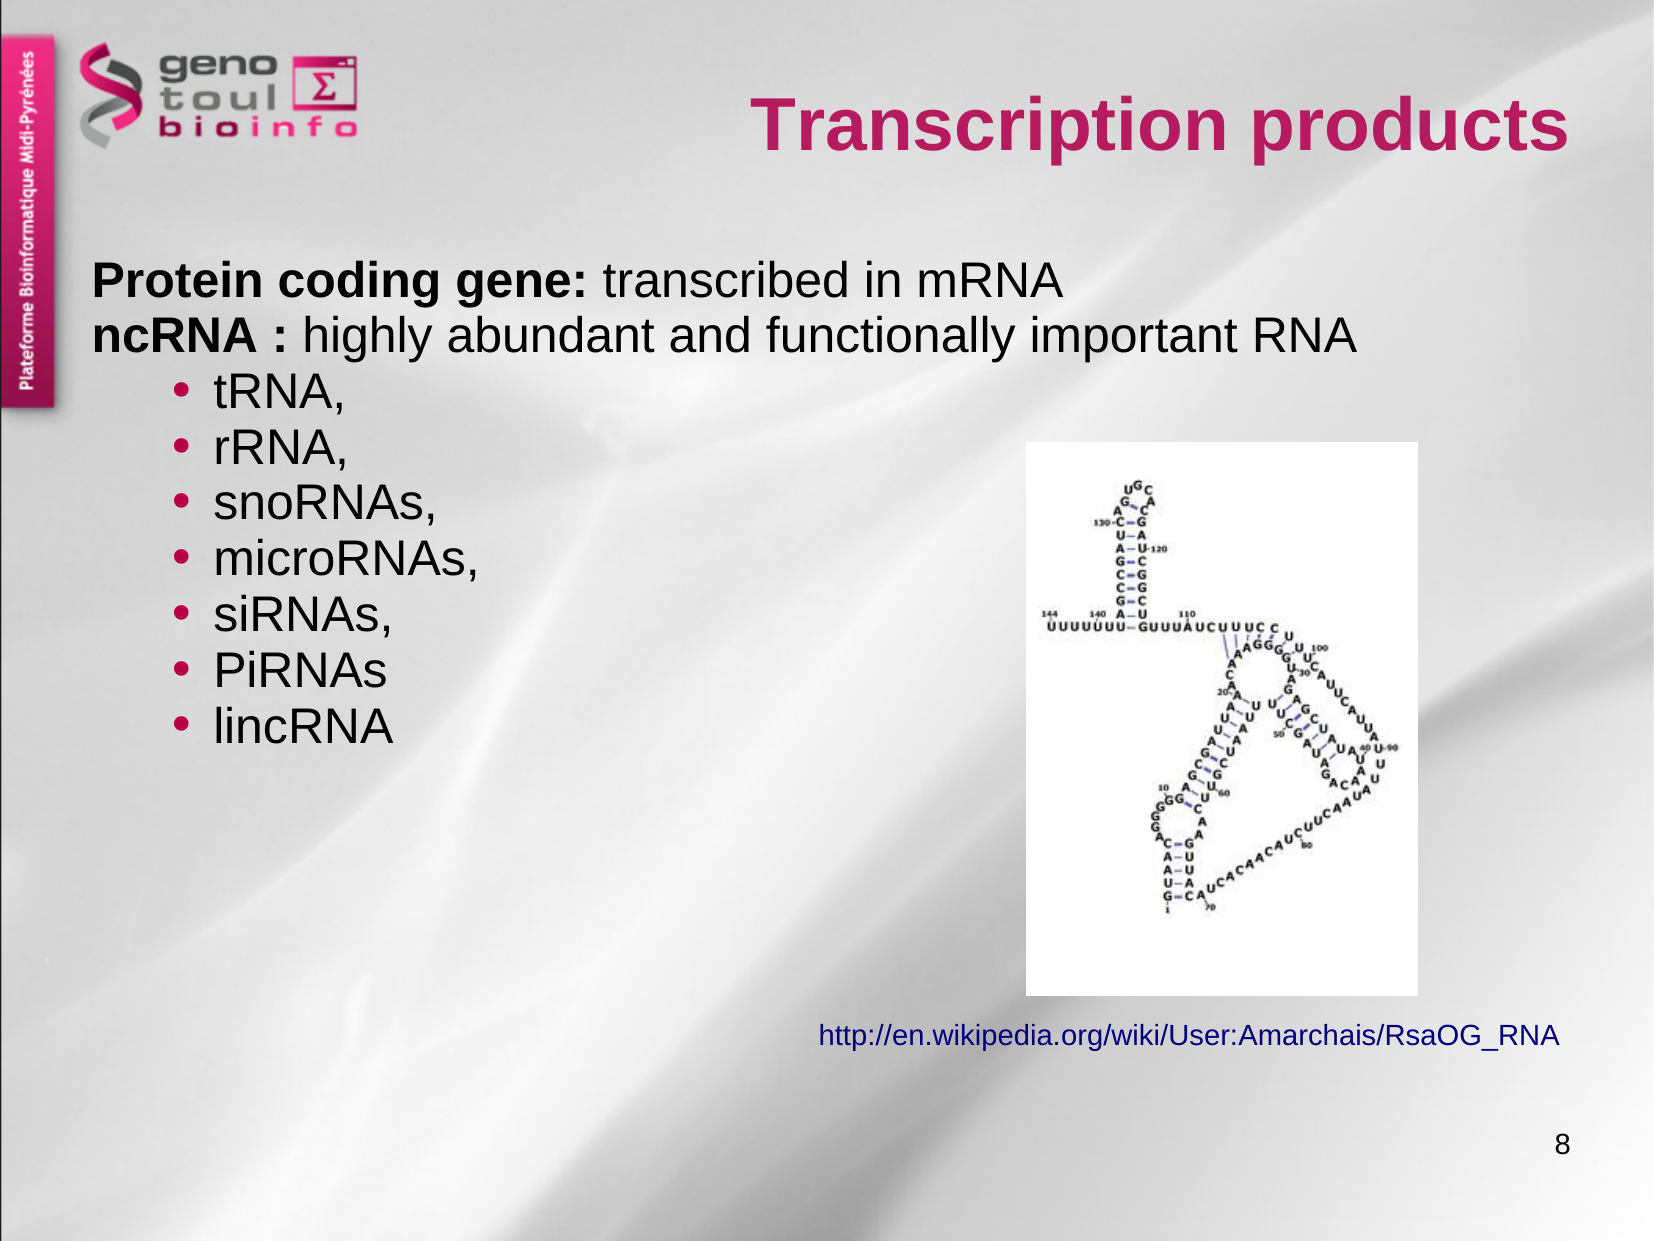

# Transcription products
Protein coding gene: transcribed in mRNA
ncRNA : highly abundant and functionally important RNA
tRNA,
rRNA,
snoRNAs,
microRNAs,
siRNAs,
PiRNAs
lincRNA
http://en.wikipedia.org/wiki/User:Amarchais/RsaOG_RNA